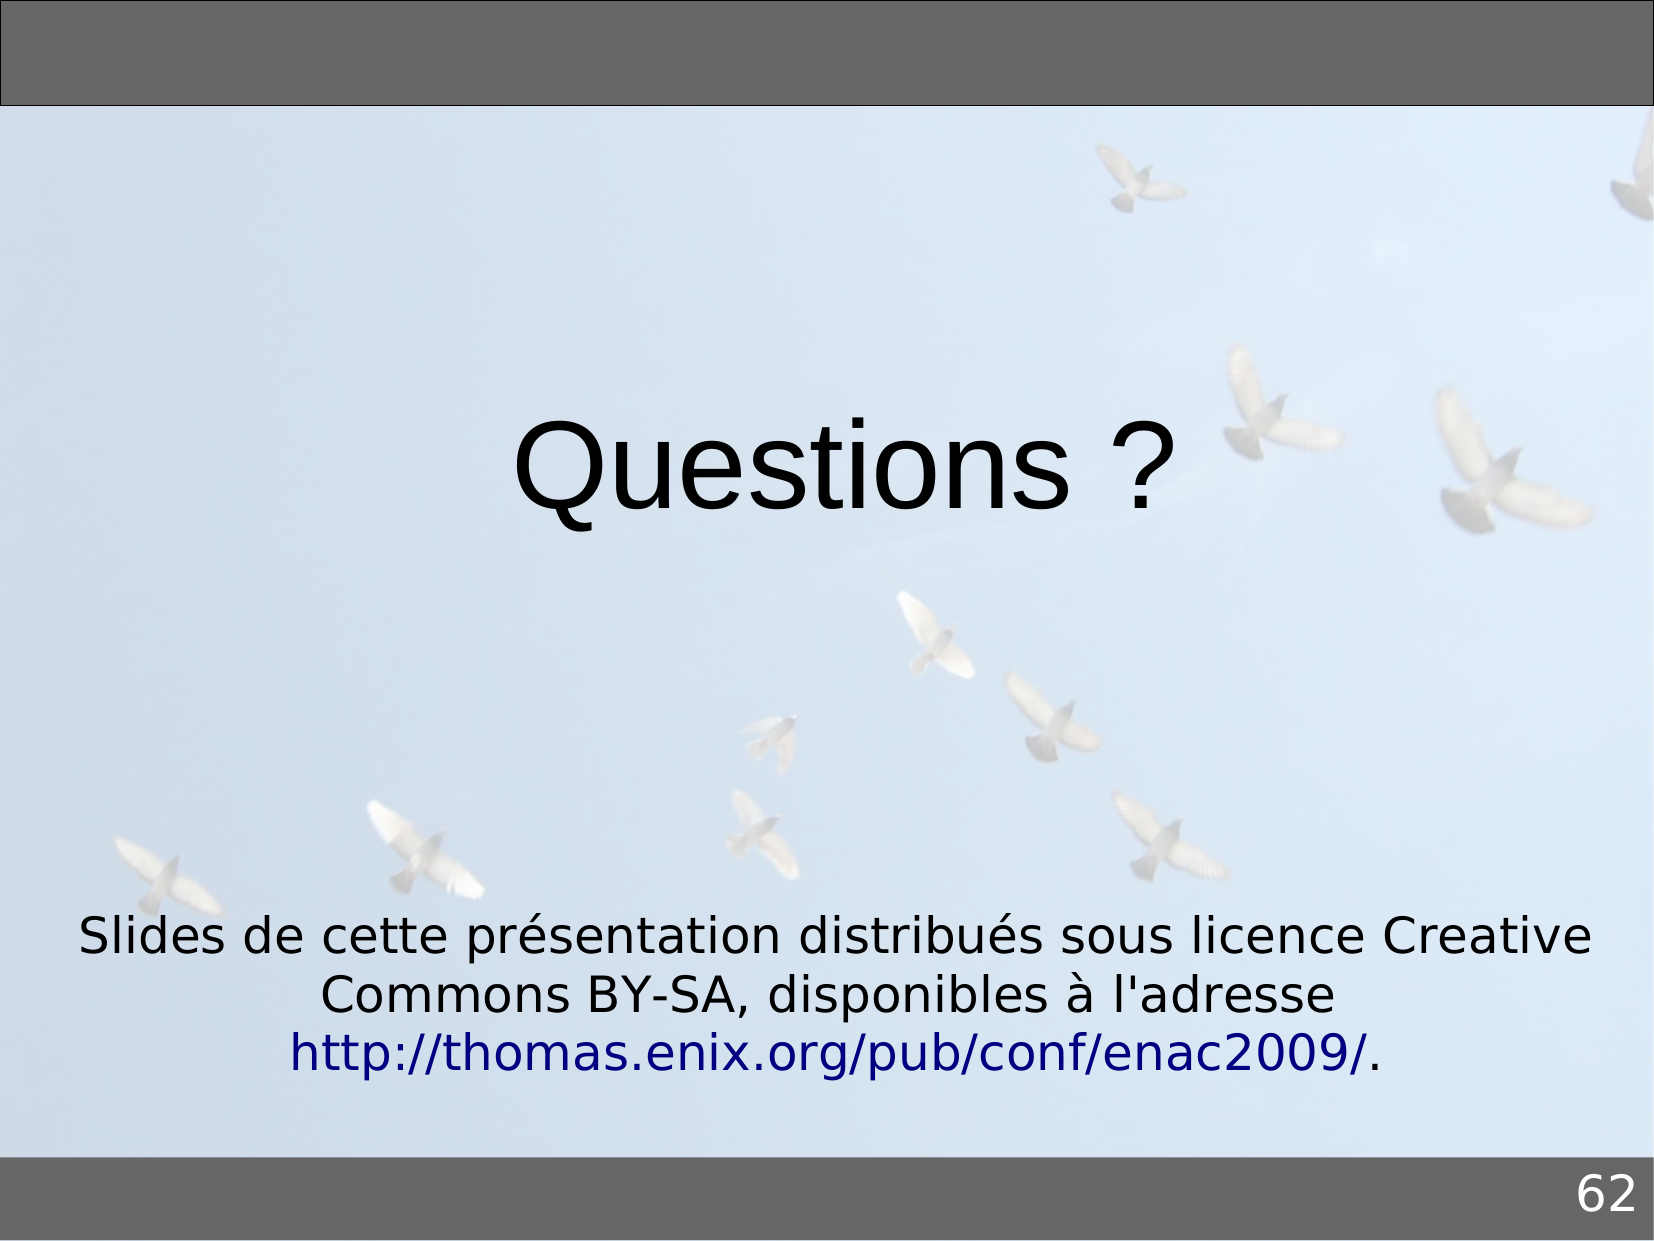

# Questions ?
Slides de cette présentation distribués sous licence Creative Commons BY-SA, disponibles à l'adresse http://thomas.enix.org/pub/conf/enac2009/.